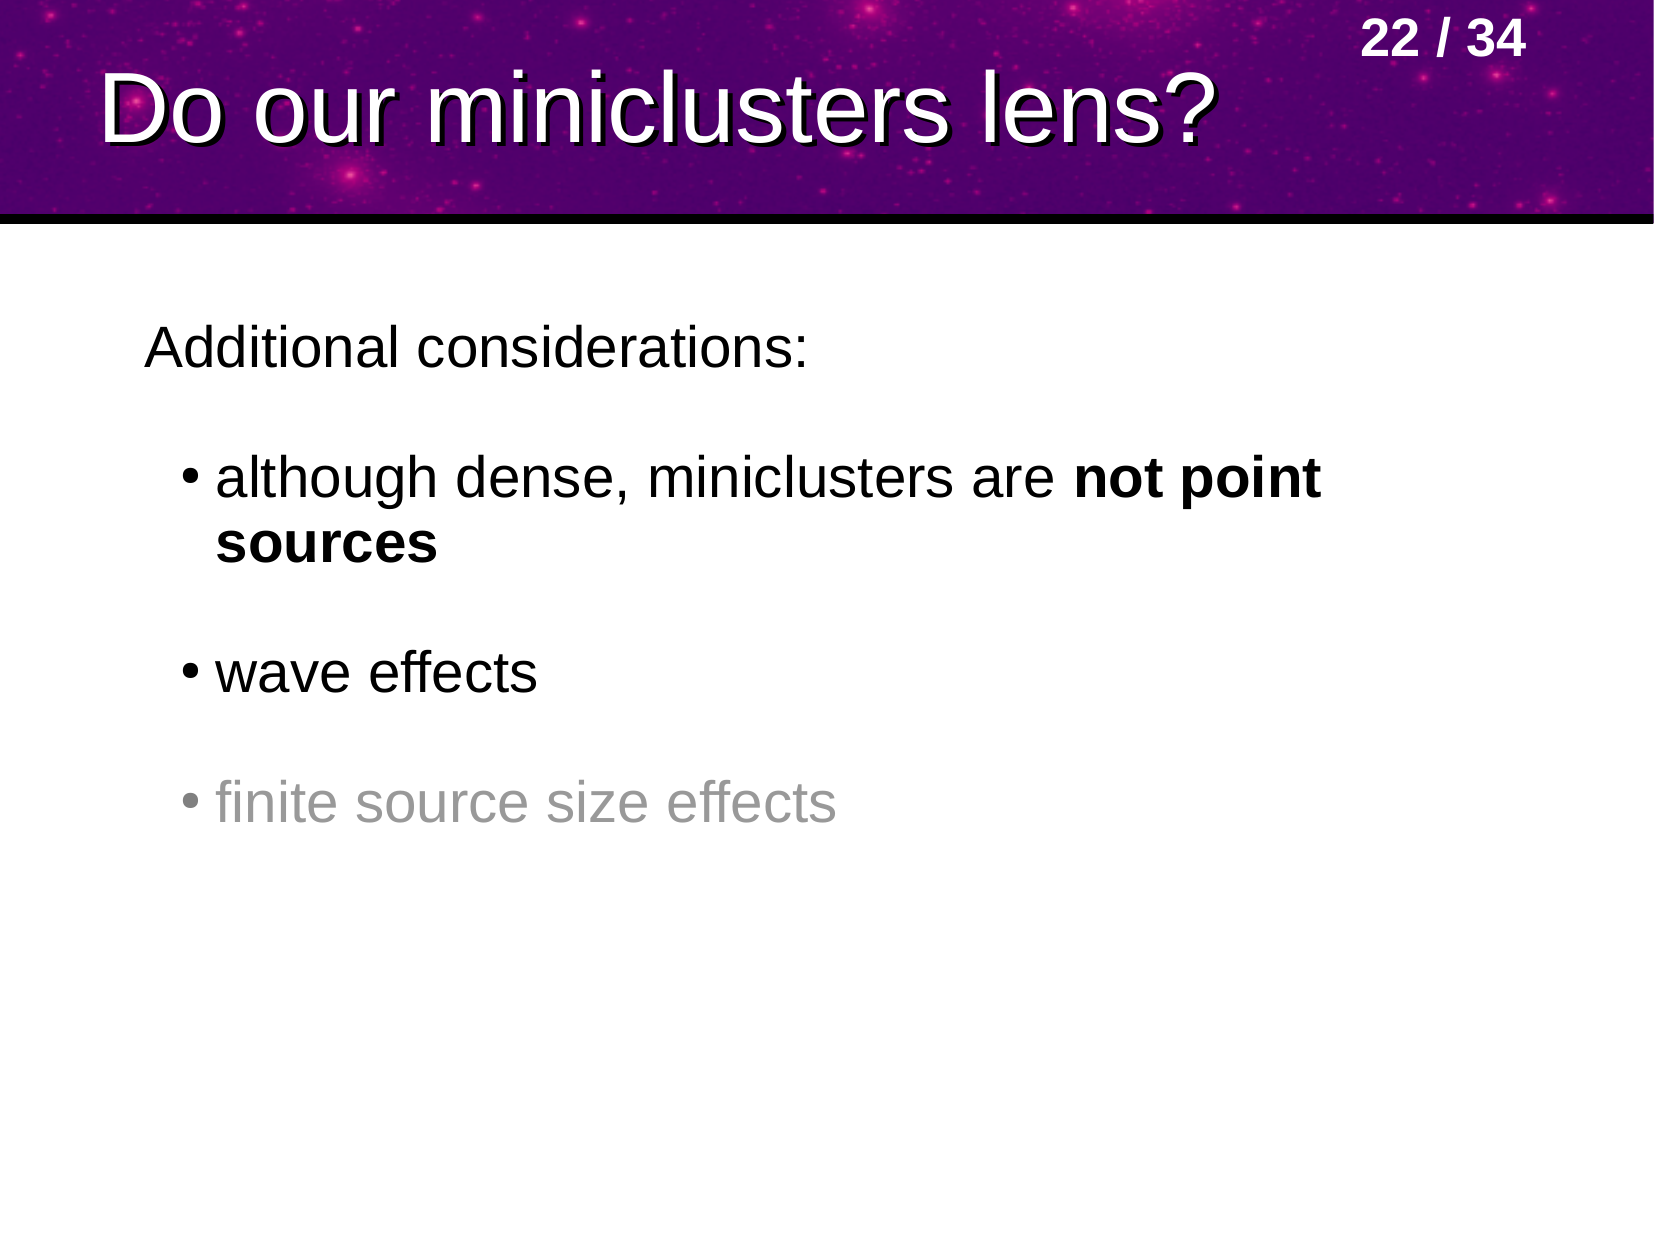

Peak Patch
Do our miniclusters lens?
Additional considerations:
although dense, miniclusters are not point sources
wave effects
finite source size effects